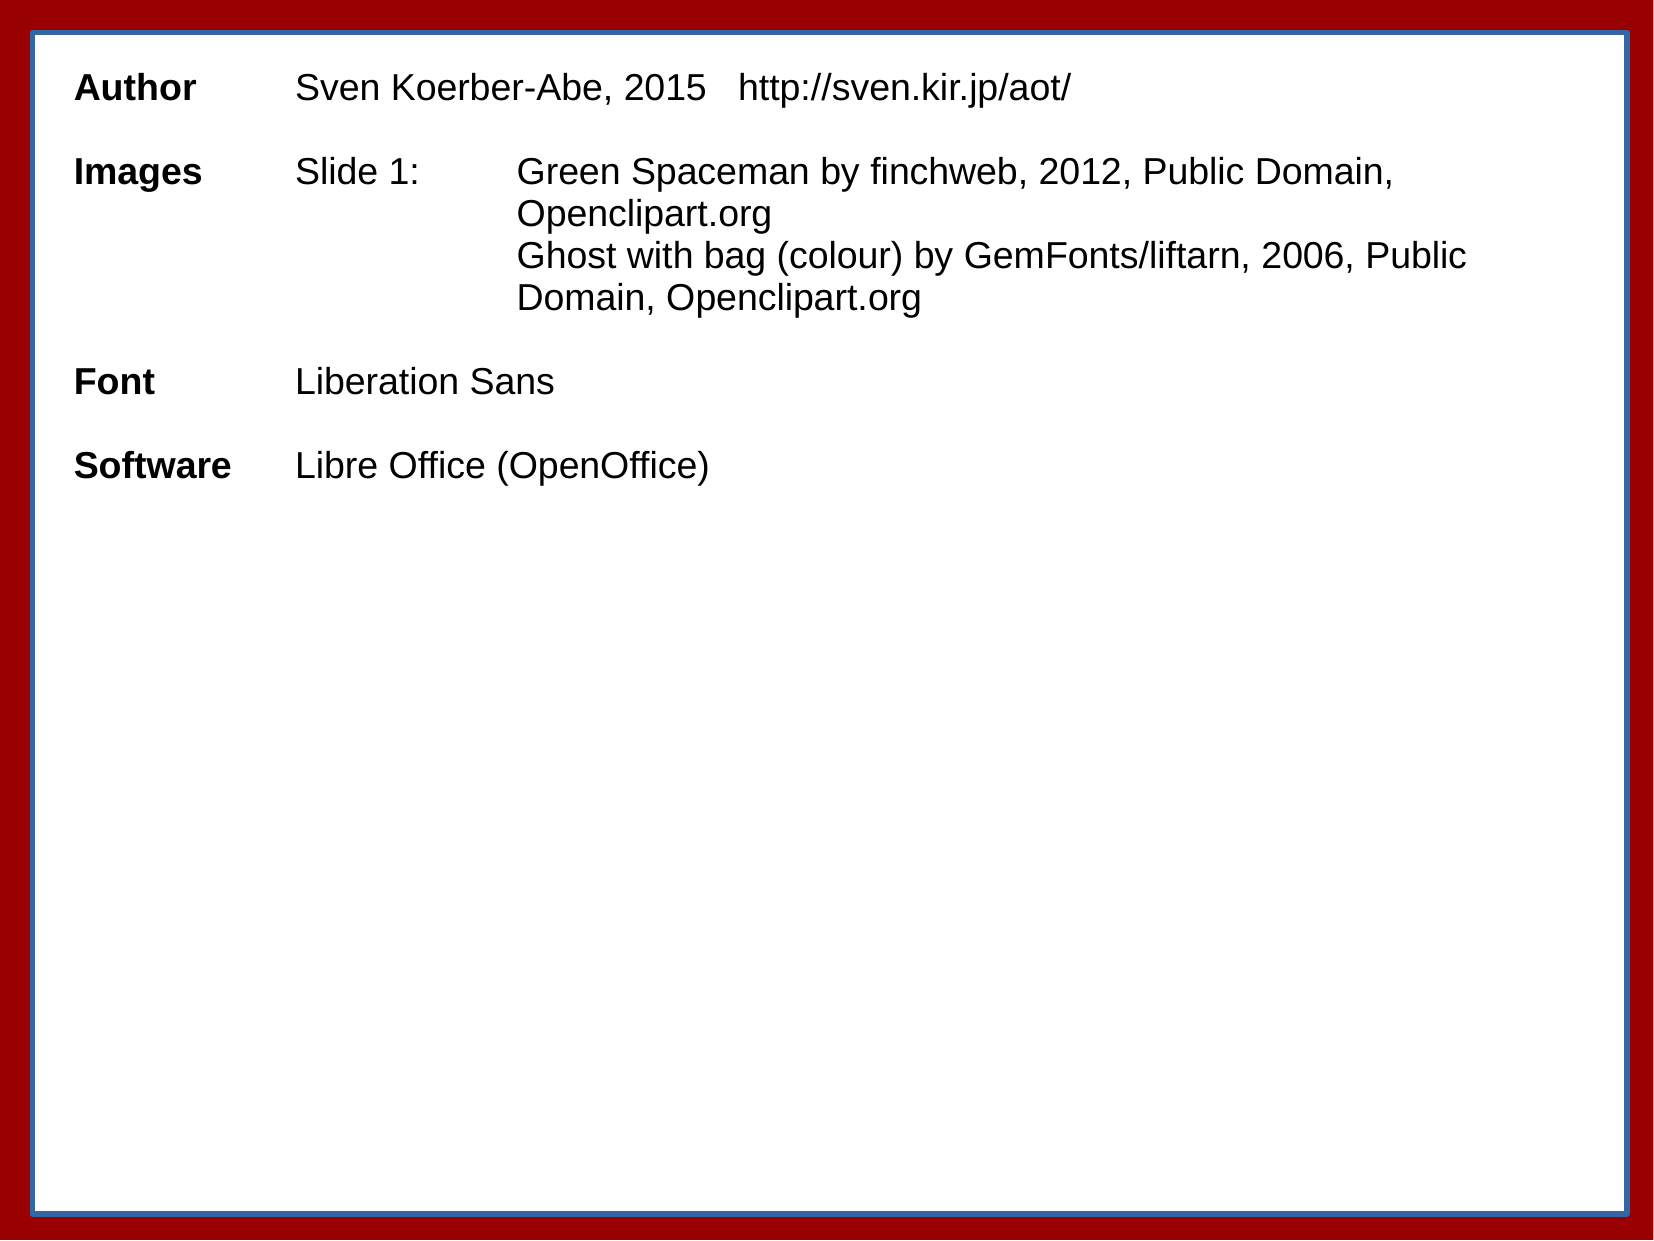

Author		Sven Koerber-Abe, 2015	http://sven.kir.jp/aot/
Images		Slide 1:		Green Spaceman by finchweb, 2012, Public Domain,
						Openclipart.org
						Ghost with bag (colour) by GemFonts/liftarn, 2006, Public
						Domain, Openclipart.org
Font		Liberation Sans
Software	Libre Office (OpenOffice)